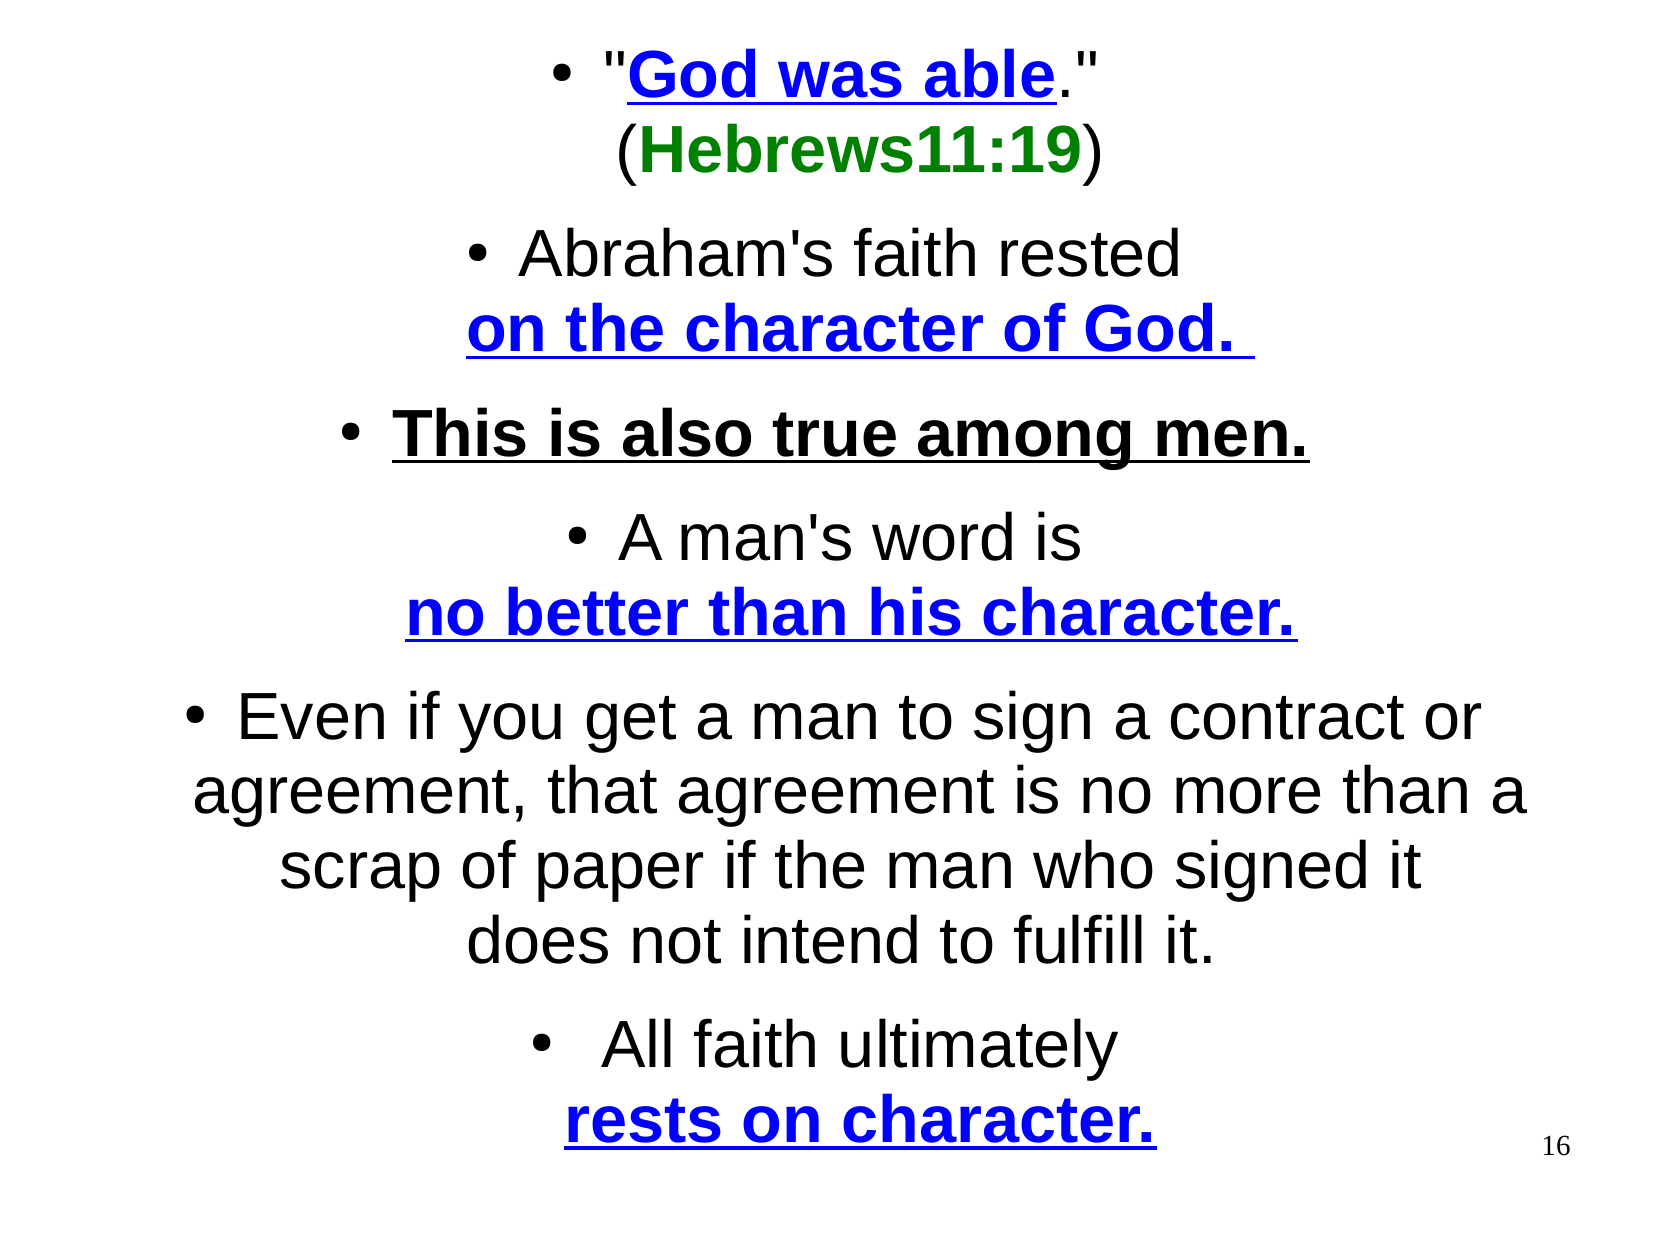

# "God was able." (Hebrews11:19)
Abraham's faith rested
on the character of God.
This is also true among men.
A man's word is
no better than his character.
Even if you get a man to sign a contract or agreement, that agreement is no more than a scrap of paper if the man who signed it
does not intend to fulfill it.
 All faith ultimately
rests on character.
16